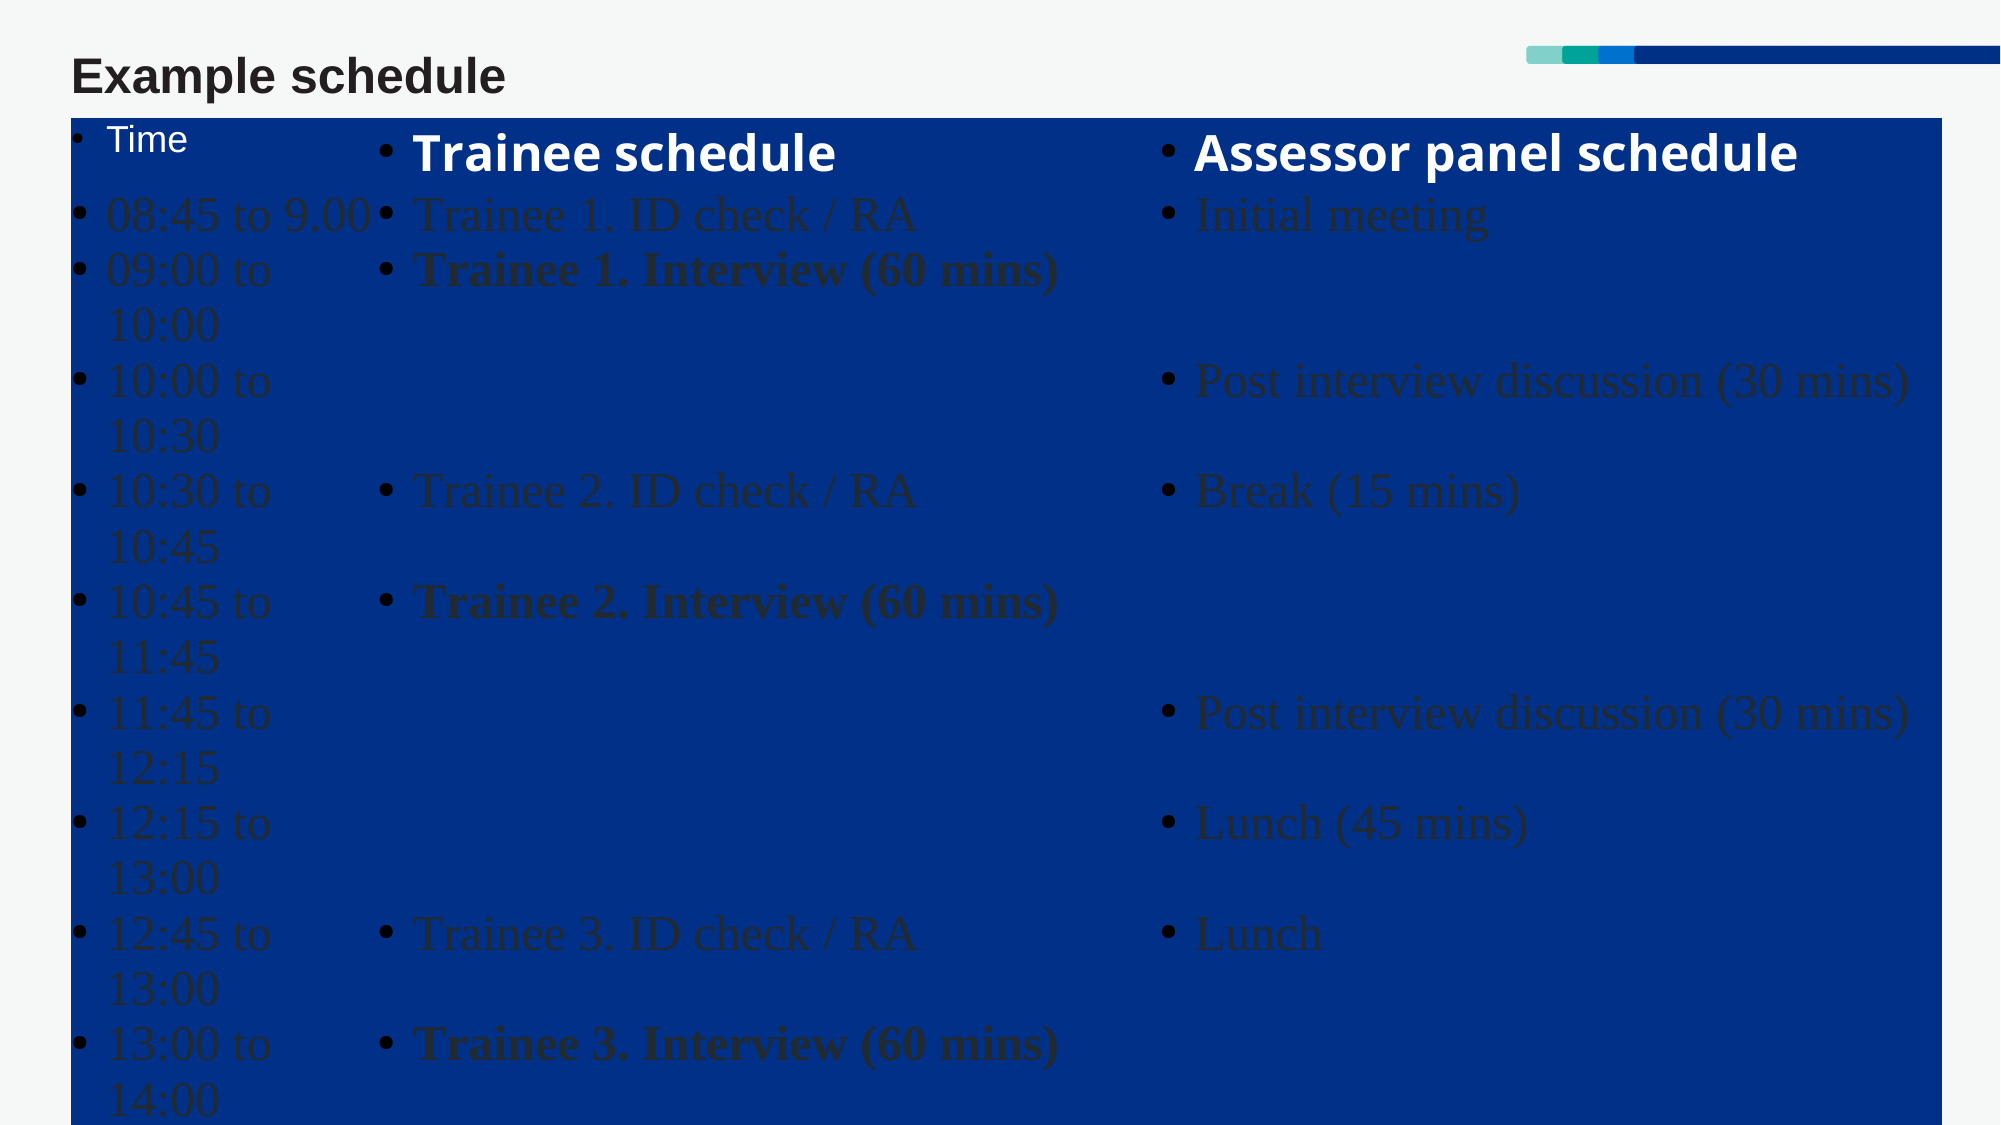

# Example schedule
| Time | Trainee schedule | Assessor panel schedule |
| --- | --- | --- |
| 08:45 to 9.00 | Trainee 1. ID check / RA | Initial meeting |
| 09:00 to 10:00 | Trainee 1. Interview (60 mins) | |
| 10:00 to 10:30 | | Post interview discussion (30 mins) |
| 10:30 to 10:45 | Trainee 2. ID check / RA | Break (15 mins) |
| 10:45 to 11:45 | Trainee 2. Interview (60 mins) | |
| 11:45 to 12:15 | | Post interview discussion (30 mins) |
| 12:15 to 13:00 | | Lunch (45 mins) |
| 12:45 to 13:00 | Trainee 3. ID check / RA | Lunch |
| 13:00 to 14:00 | Trainee 3. Interview (60 mins) | |